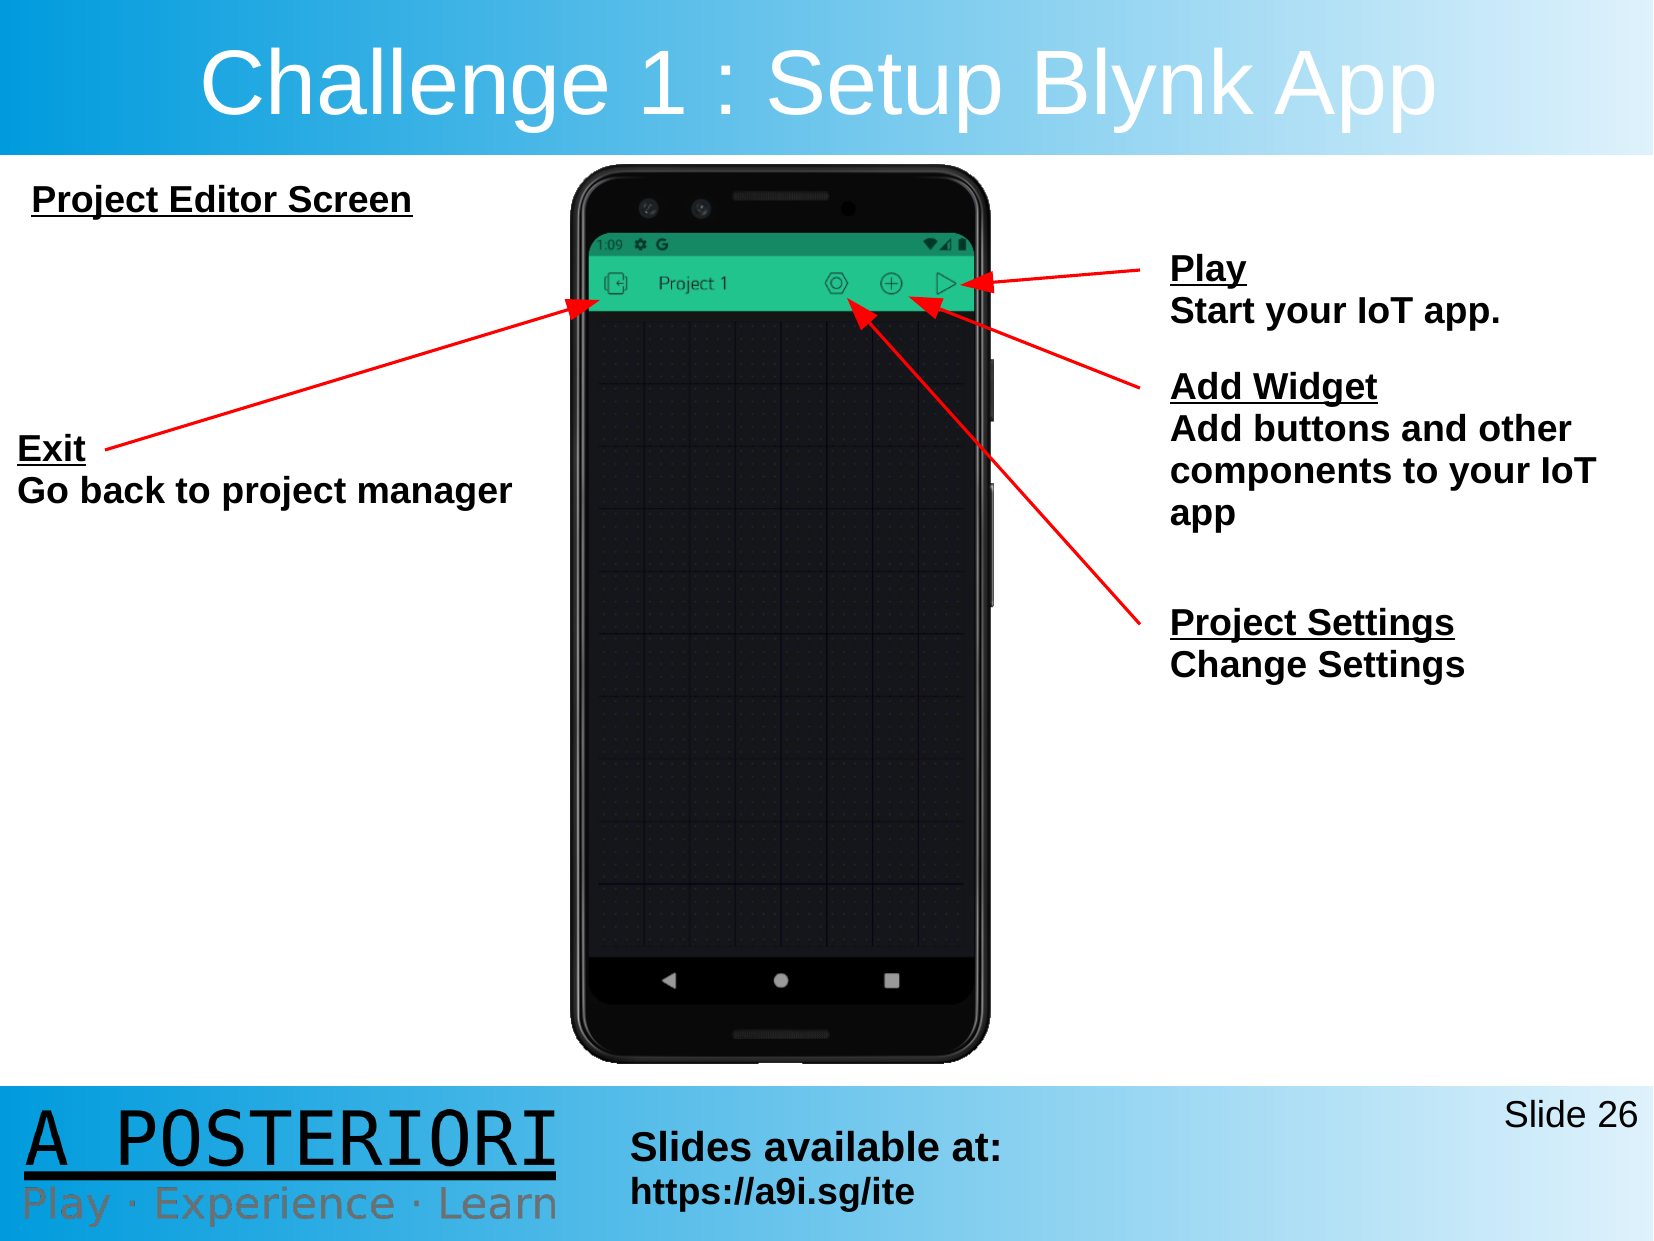

# Challenge 1 : Setup Blynk App
Project Editor Screen
Play
Start your IoT app.
Add Widget
Add buttons and other components to your IoT app
Exit
Go back to project manager
Project Settings
Change Settings